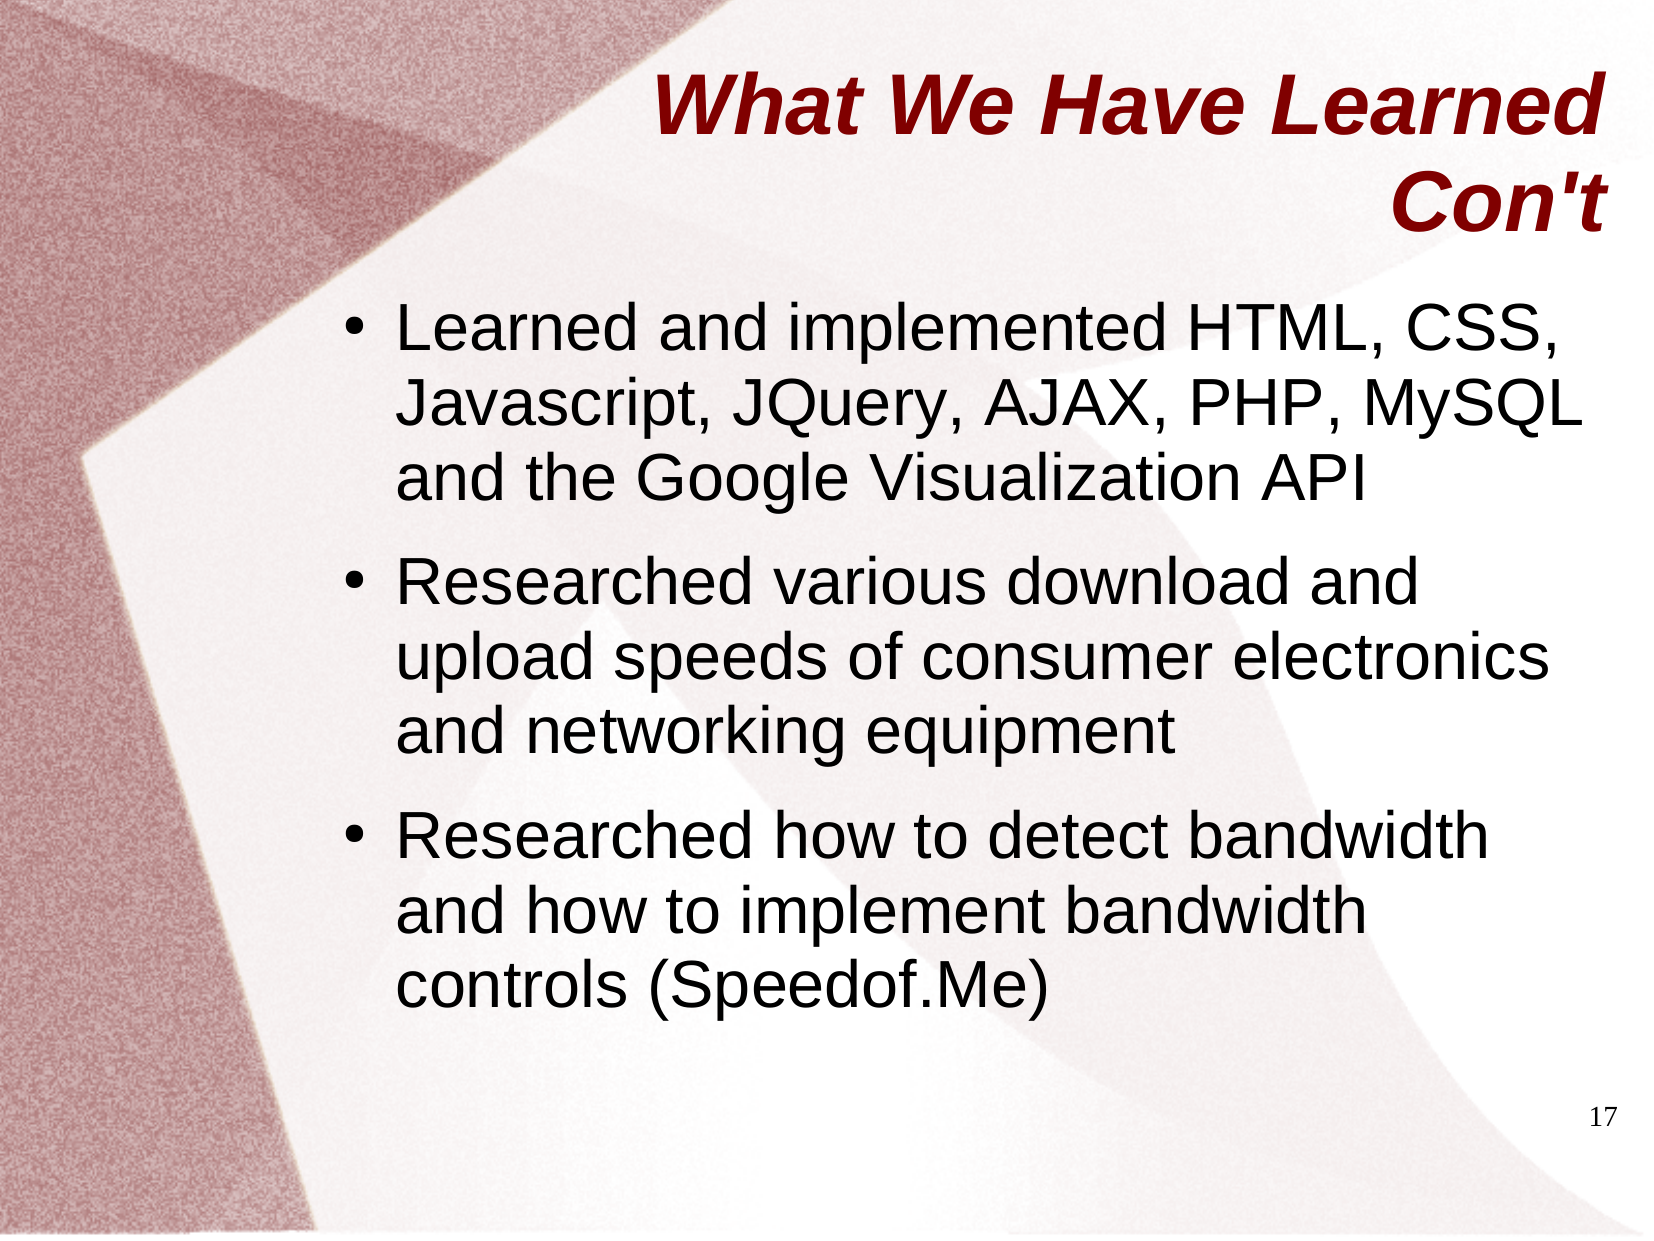

# What We Have Learned Con't
Learned and implemented HTML, CSS, Javascript, JQuery, AJAX, PHP, MySQL and the Google Visualization API
Researched various download and upload speeds of consumer electronics and networking equipment
Researched how to detect bandwidth and how to implement bandwidth controls (Speedof.Me)
17